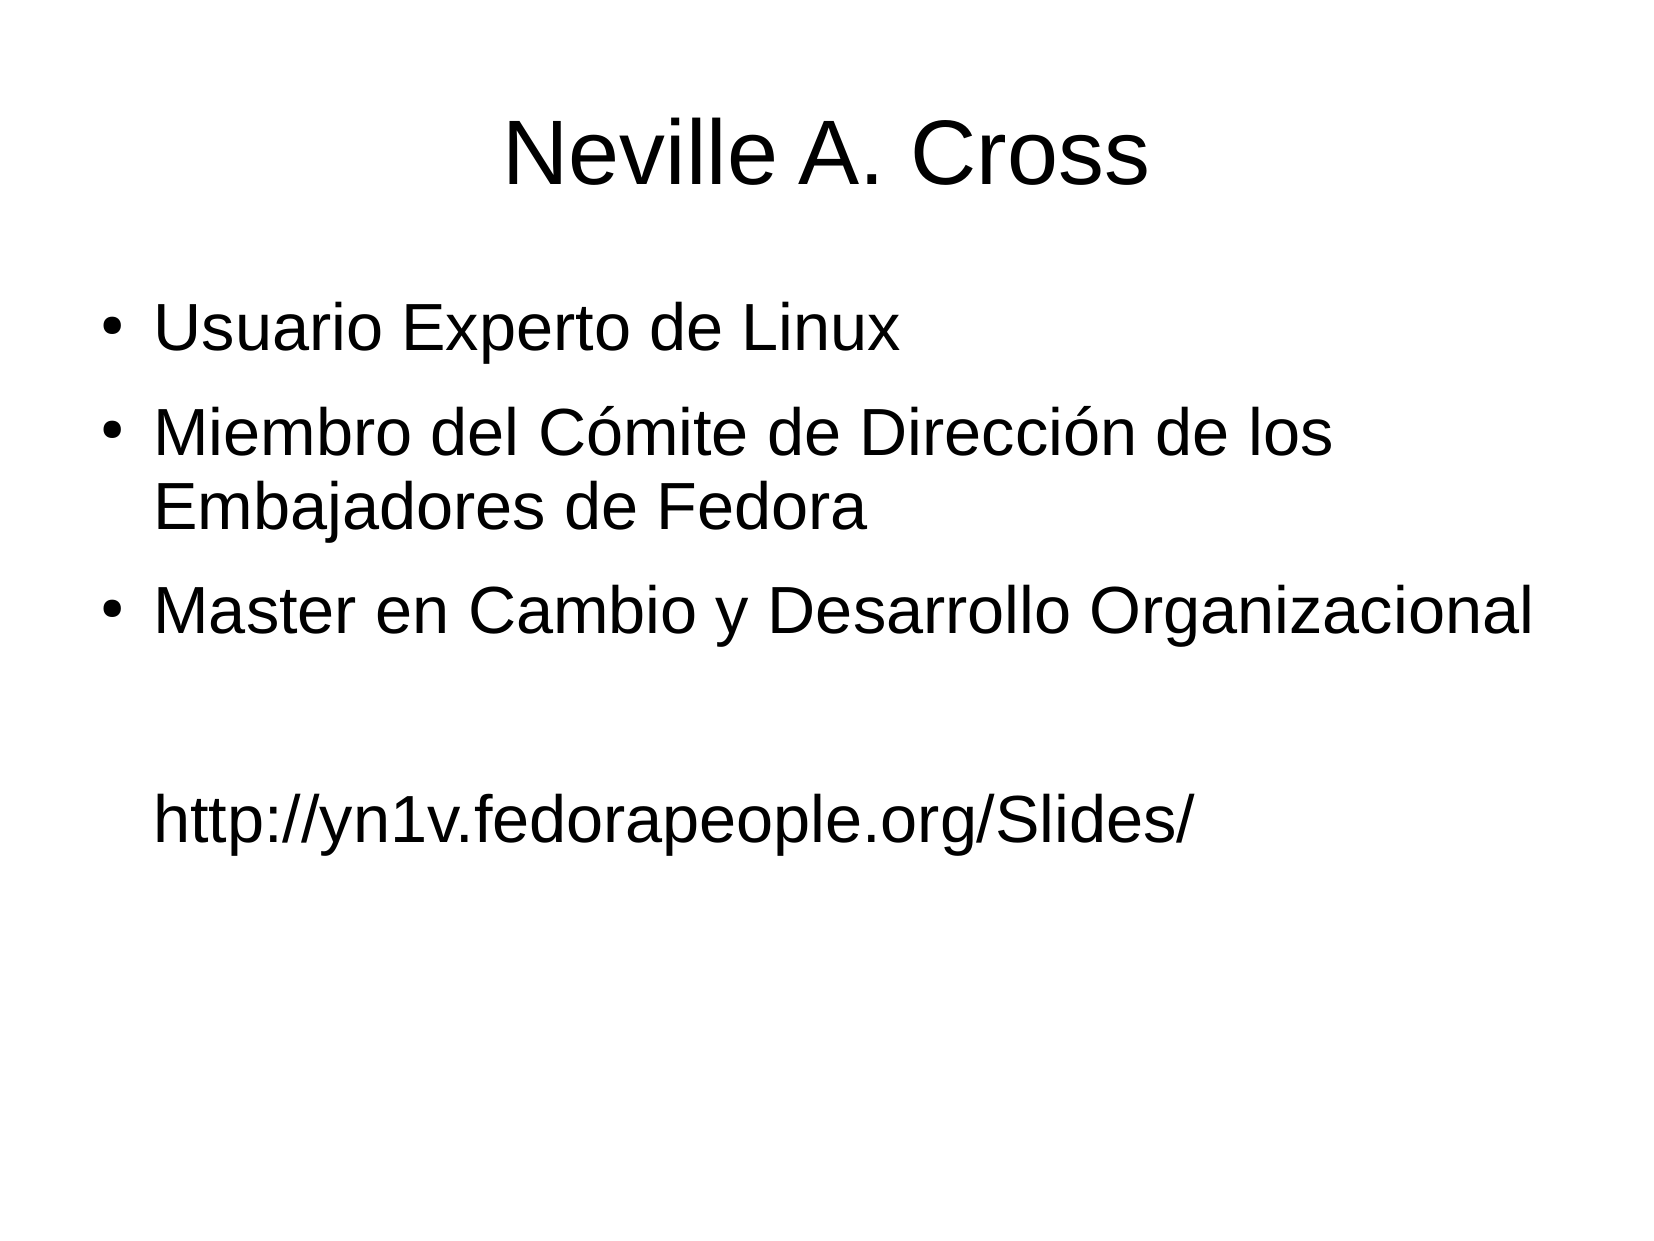

# Neville A. Cross
Usuario Experto de Linux
Miembro del Cómite de Dirección de los Embajadores de Fedora
Master en Cambio y Desarrollo Organizacional
http://yn1v.fedorapeople.org/Slides/